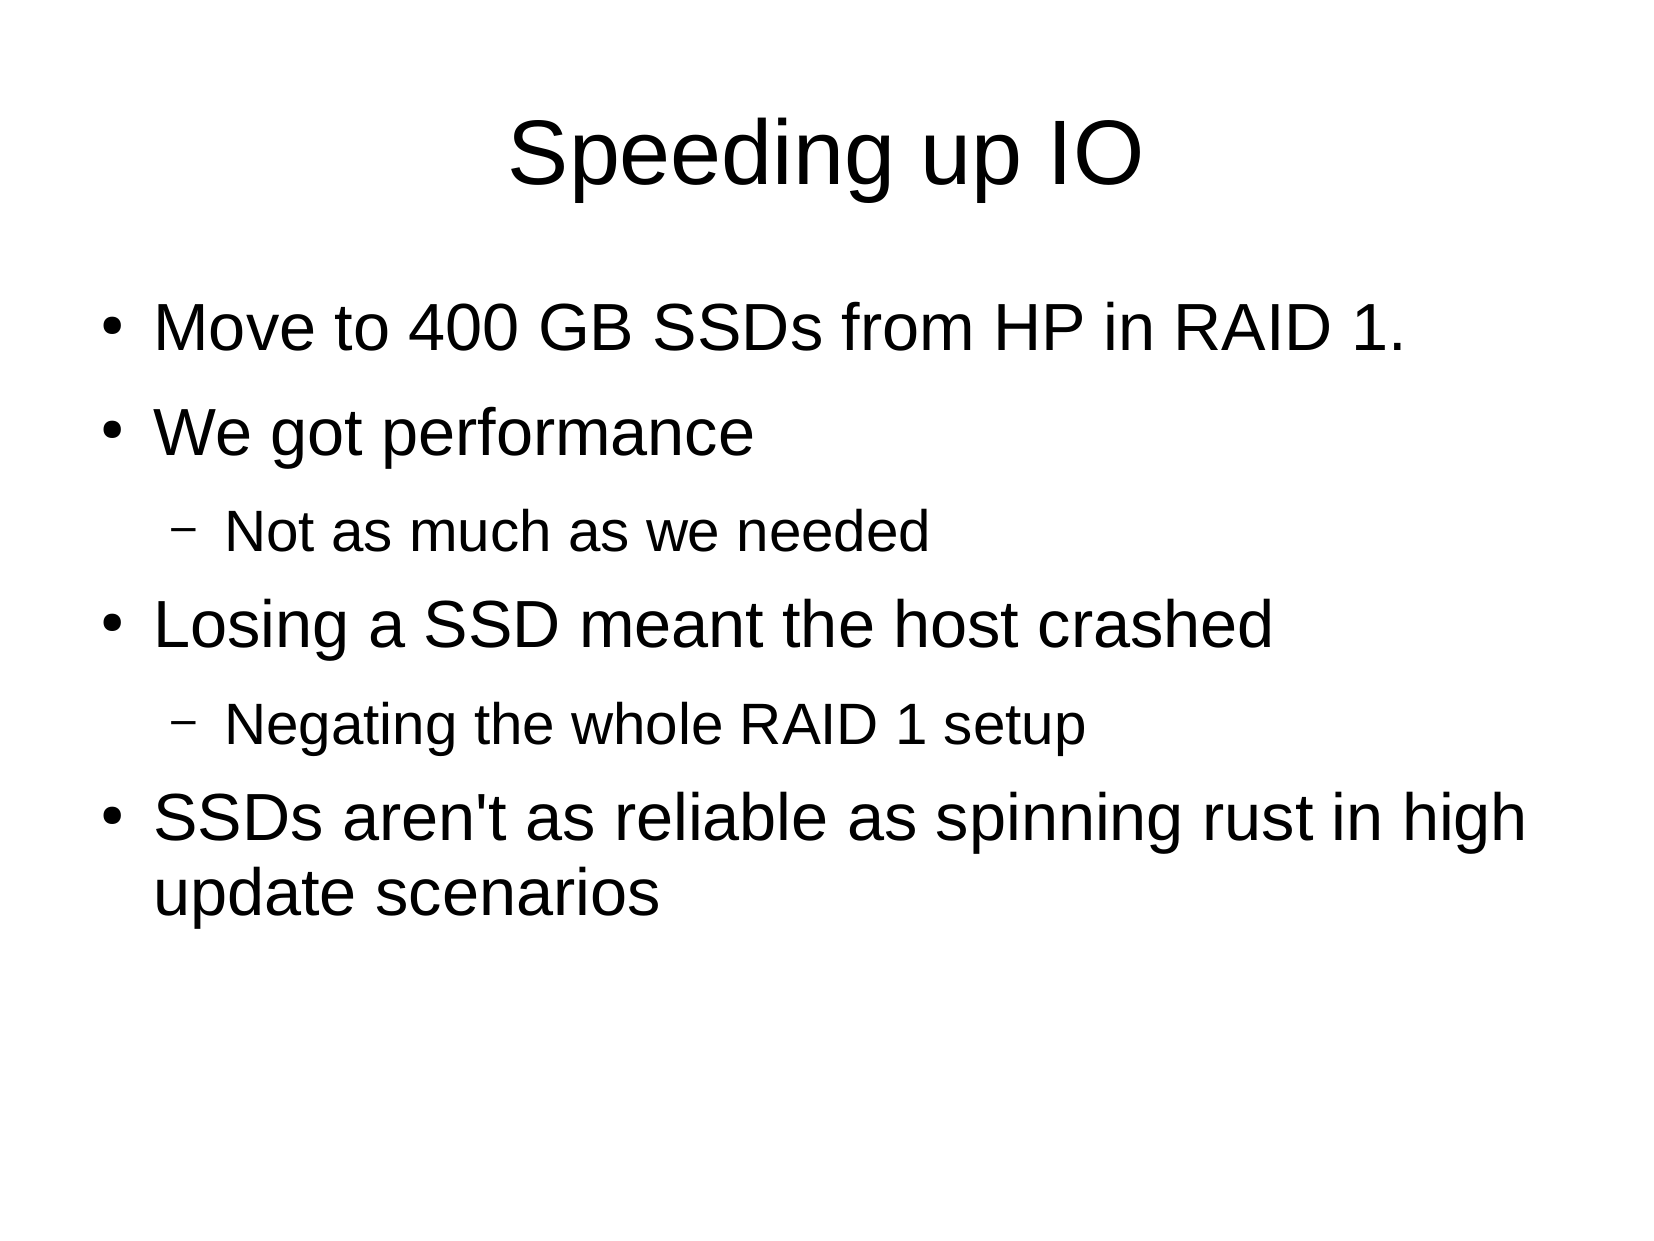

# Speeding up IO
Move to 400 GB SSDs from HP in RAID 1.
We got performance
Not as much as we needed
Losing a SSD meant the host crashed
Negating the whole RAID 1 setup
SSDs aren't as reliable as spinning rust in high update scenarios